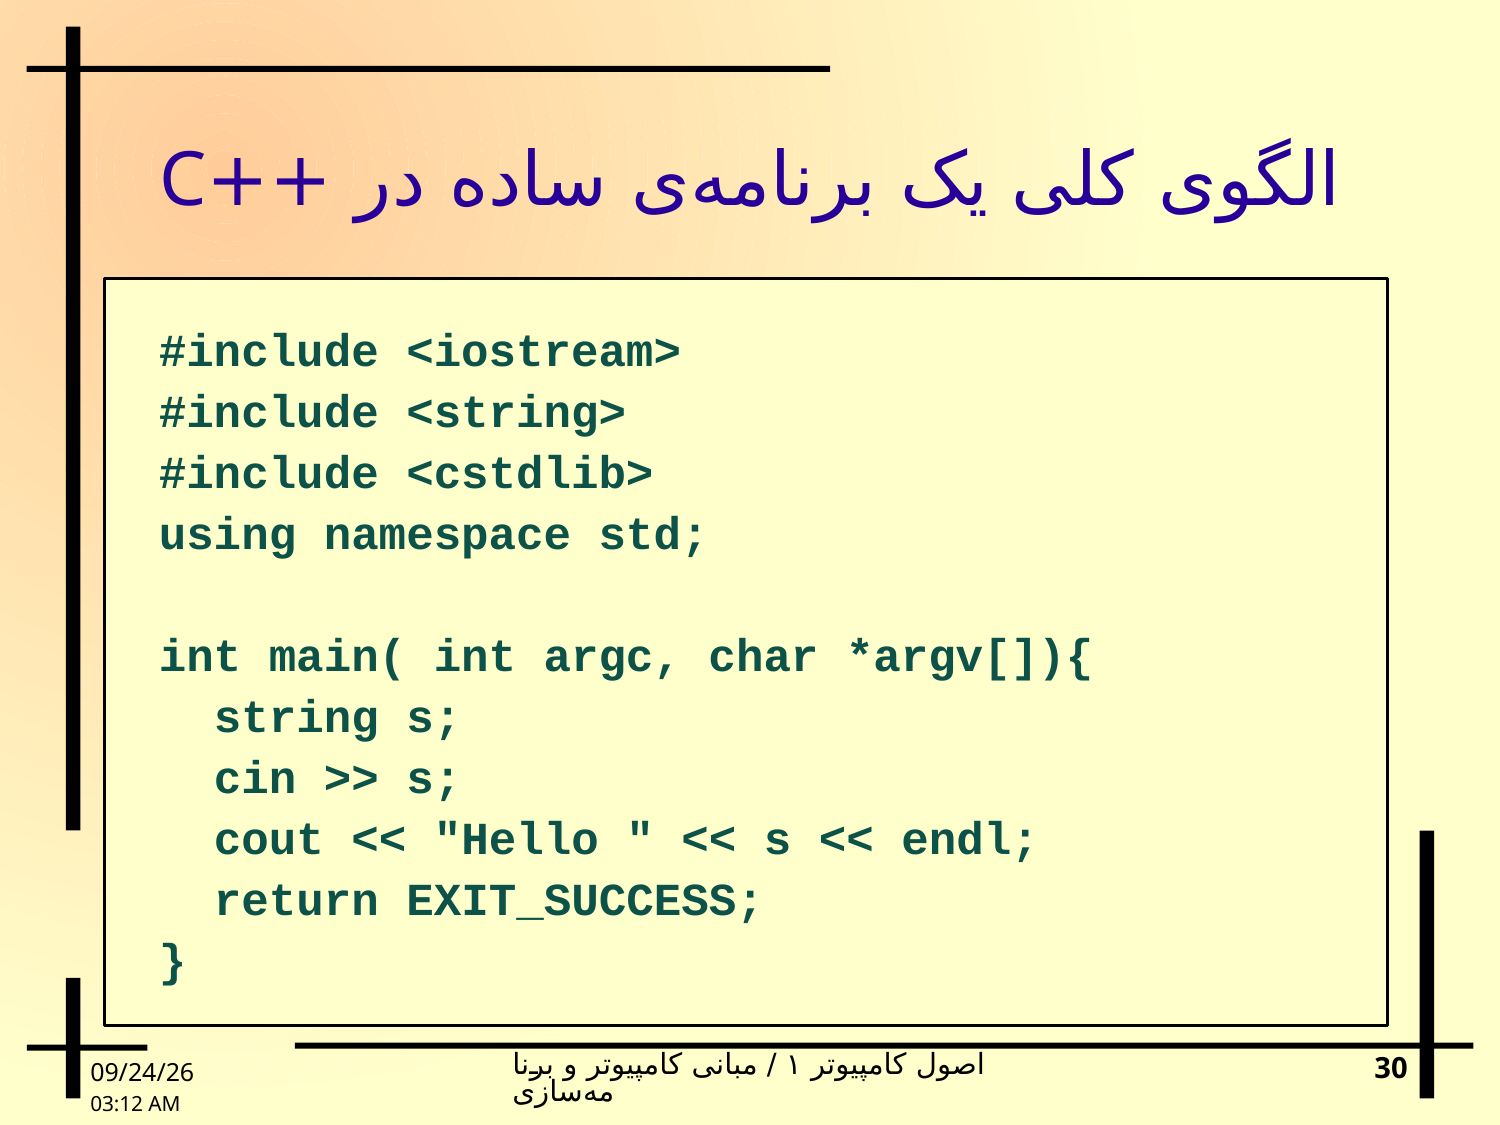

# الگوی کلی یک برنامه‌ی ساده در ++C
#include <iostream>
#include <string>
#include <cstdlib>
using namespace std;
int main( int argc, char *argv[]){
 string s;
 cin >> s;
 cout << "Hello " << s << endl;
 return EXIT_SUCCESS;
}
اصول کامپیوتر ۱ / مبانی کامپیوتر و برنامه‌سازی
30